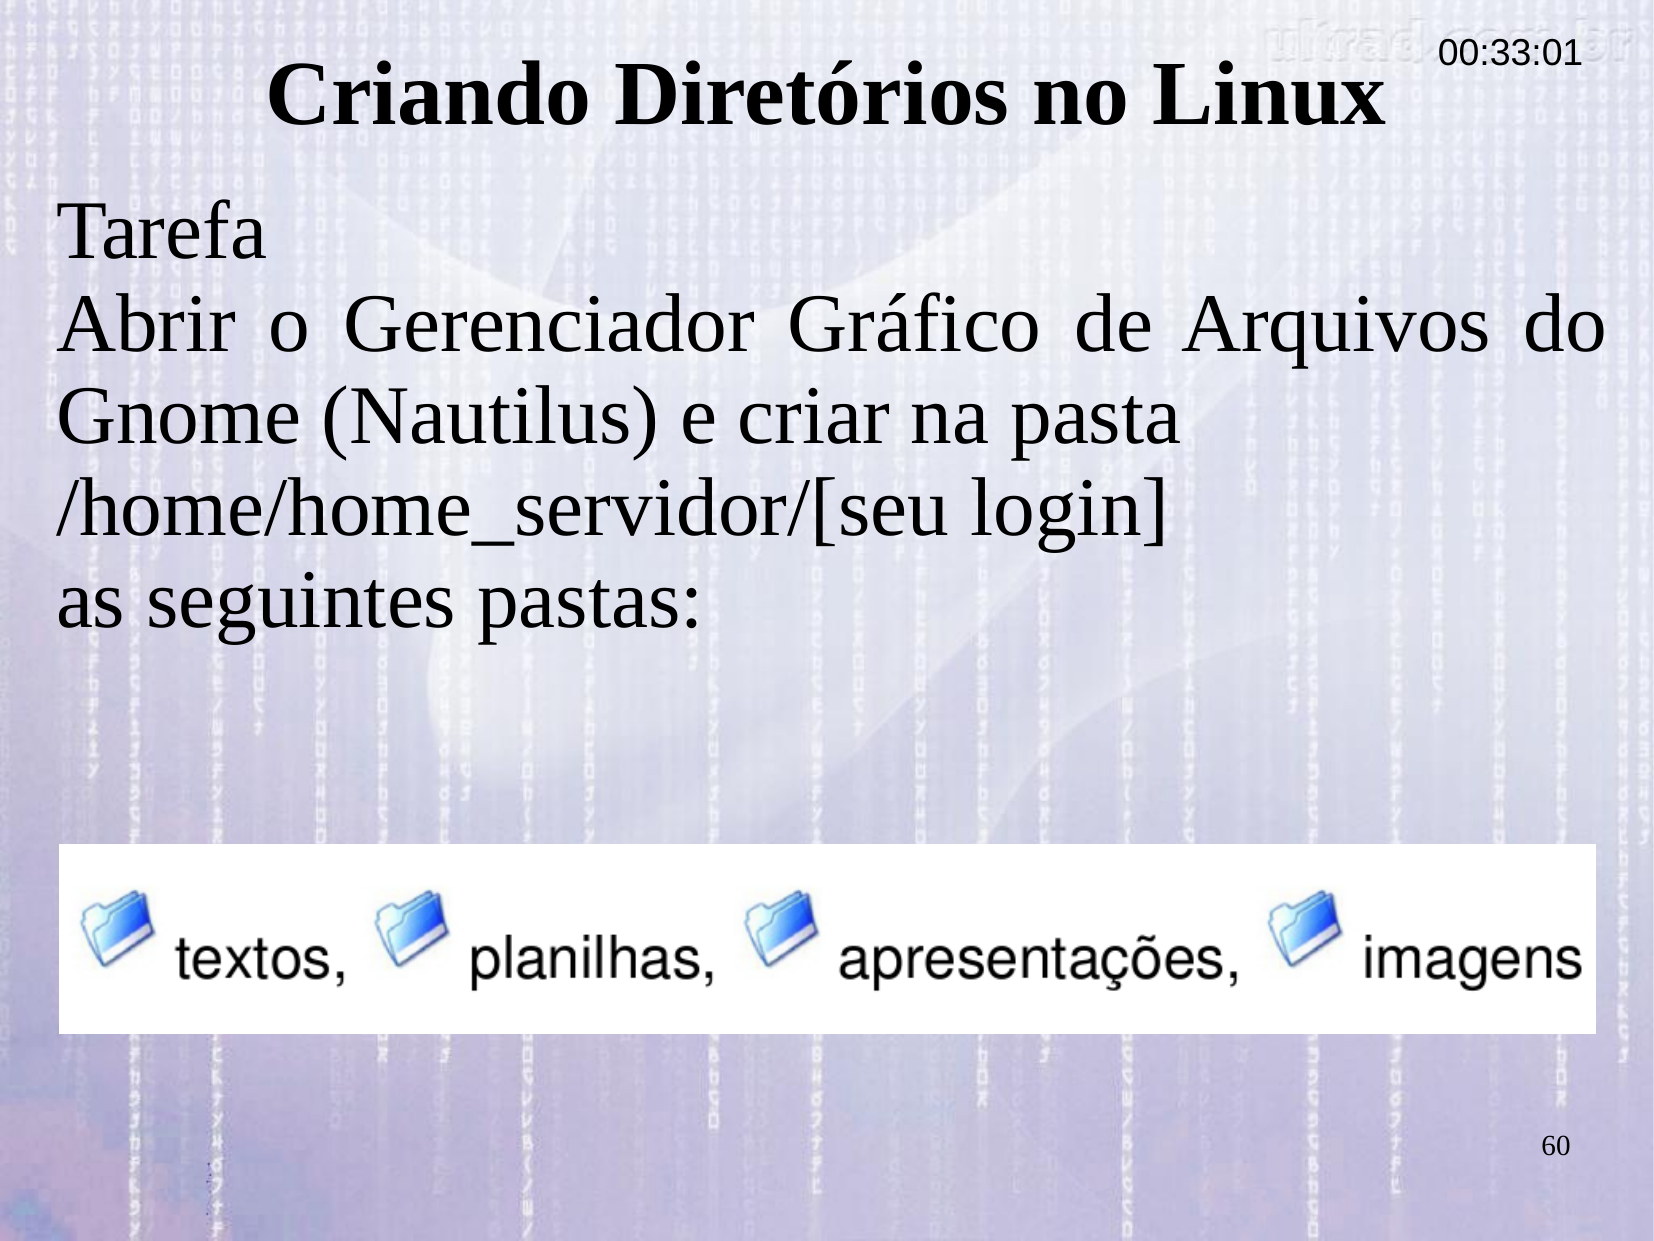

02:51:30
Criando Diretórios no Linux
Tarefa
Abrir o Gerenciador Gráfico de Arquivos do Gnome (Nautilus) e criar na pasta
/home/home_servidor/[seu login]
as seguintes pastas:
60